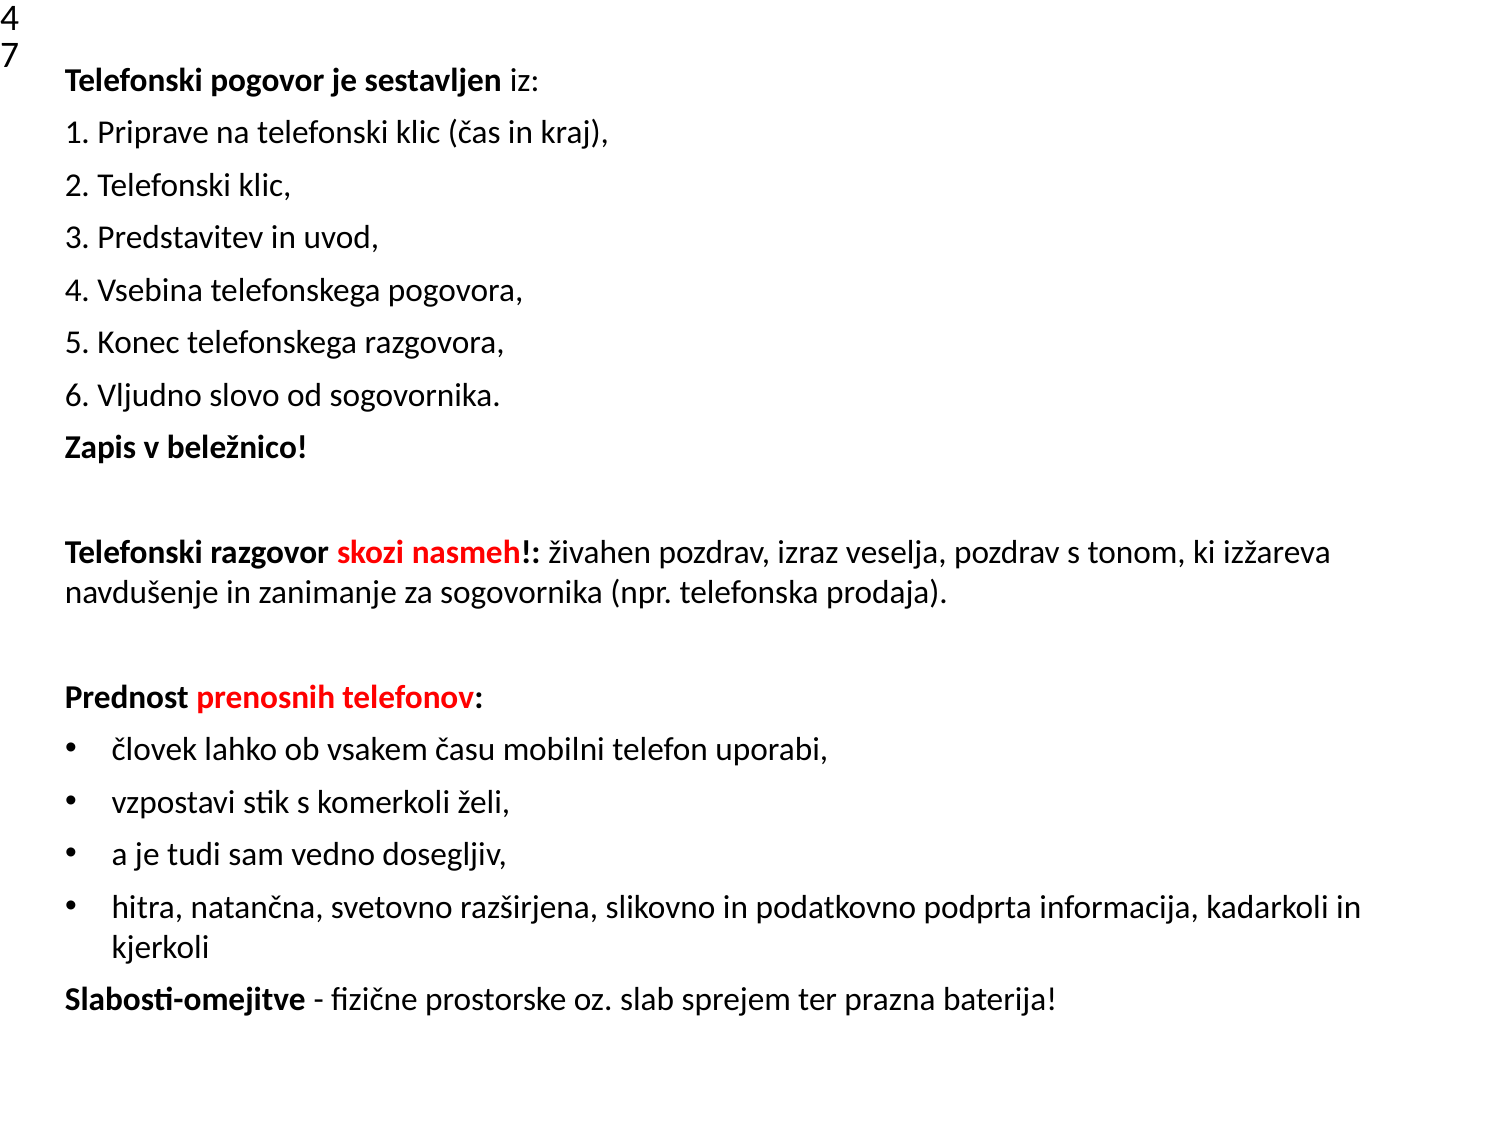

Telefonski pogovor je sestavljen iz:
1. Priprave na telefonski klic (čas in kraj),
2. Telefonski klic,
3. Predstavitev in uvod,
4. Vsebina telefonskega pogovora,
5. Konec telefonskega razgovora,
6. Vljudno slovo od sogovornika.
Zapis v beležnico!
Telefonski razgovor skozi nasmeh!: živahen pozdrav, izraz veselja, pozdrav s tonom, ki izžareva navdušenje in zanimanje za sogovornika (npr. telefonska prodaja).
Prednost prenosnih telefonov:
človek lahko ob vsakem času mobilni telefon uporabi,
vzpostavi stik s komerkoli želi,
a je tudi sam vedno dosegljiv,
hitra, natančna, svetovno razširjena, slikovno in podatkovno podprta informacija, kadarkoli in kjerkoli
Slabosti-omejitve - fizične prostorske oz. slab sprejem ter prazna baterija!